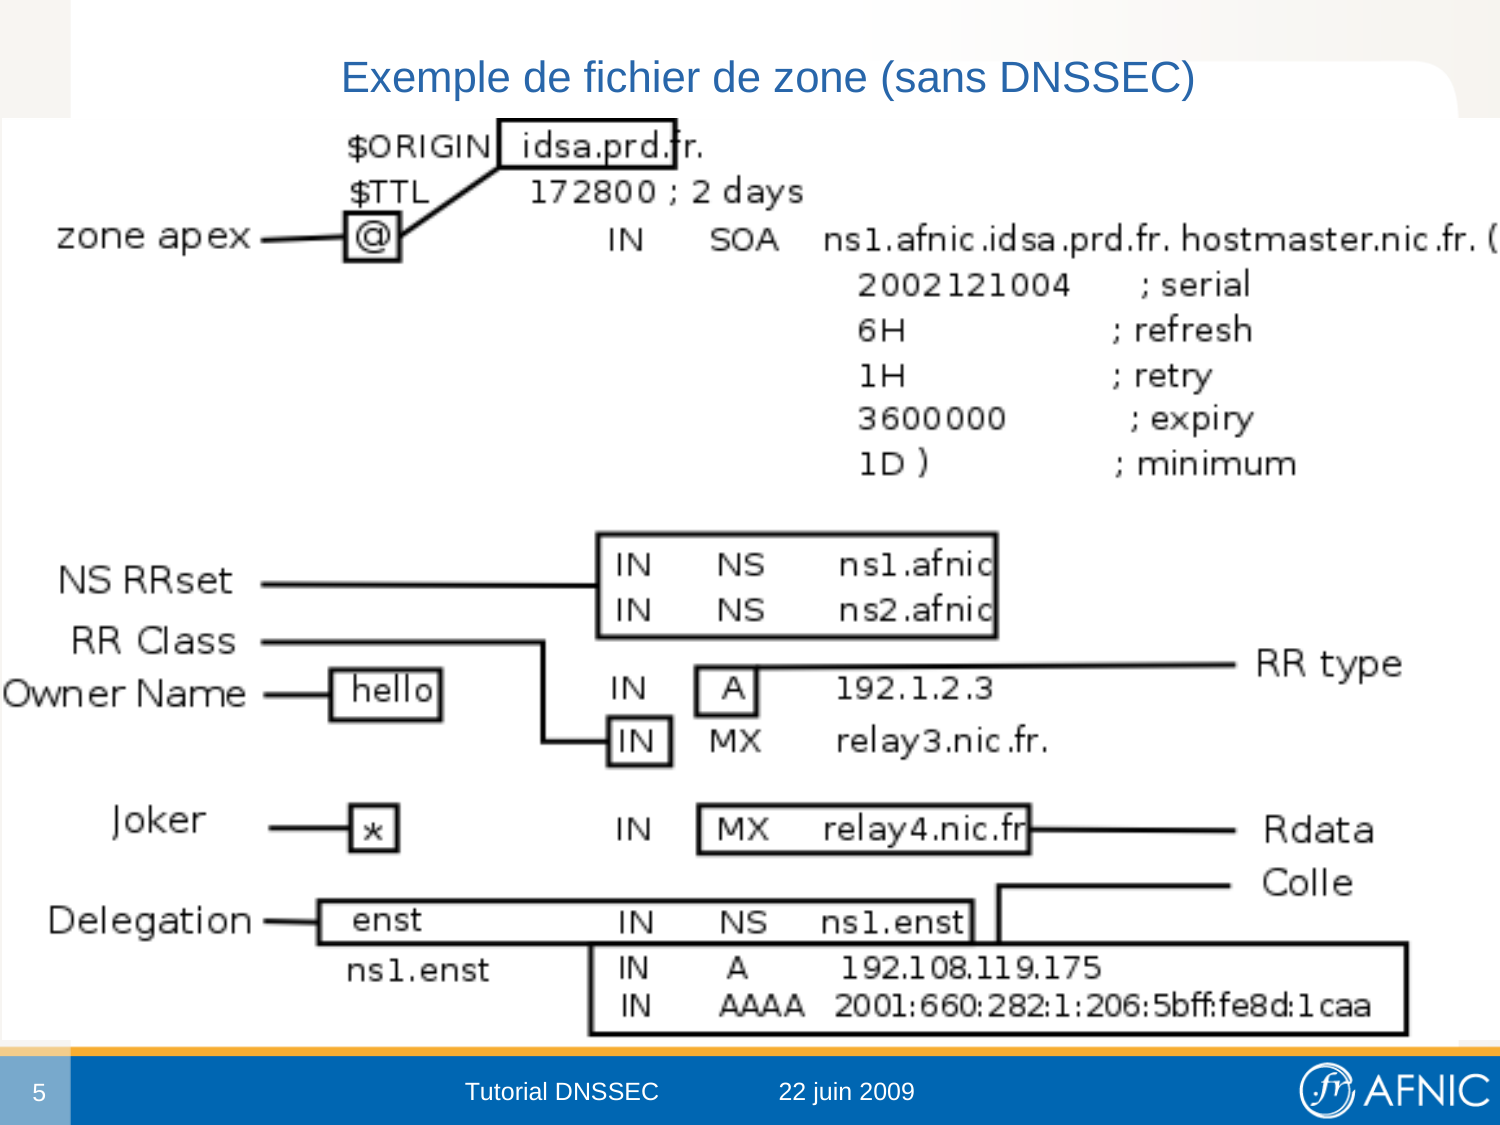

# Exemple de fichier de zone (sans DNSSEC)